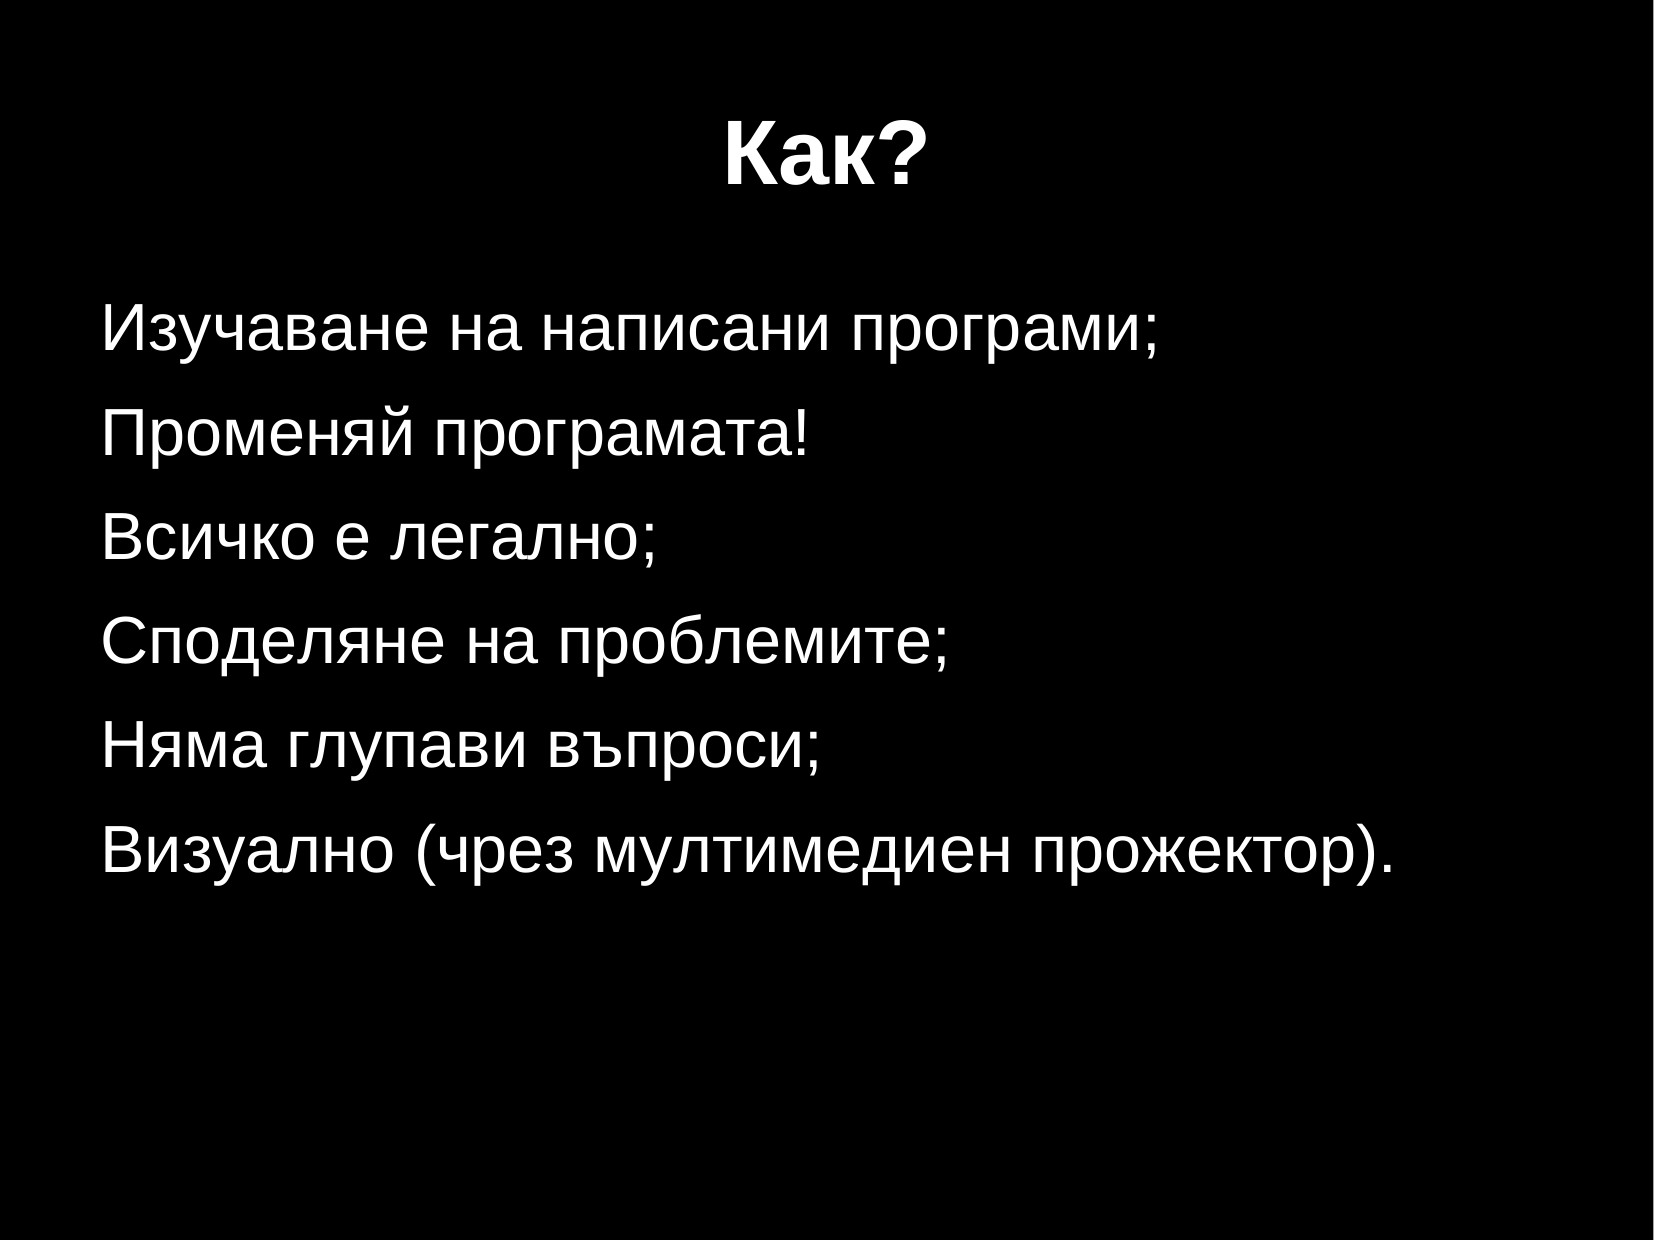

# Как?
Изучаване на написани програми;
Променяй програмата!
Всичко е легално;
Споделяне на проблемите;
Няма глупави въпроси;
Визуално (чрез мултимедиен прожектор).